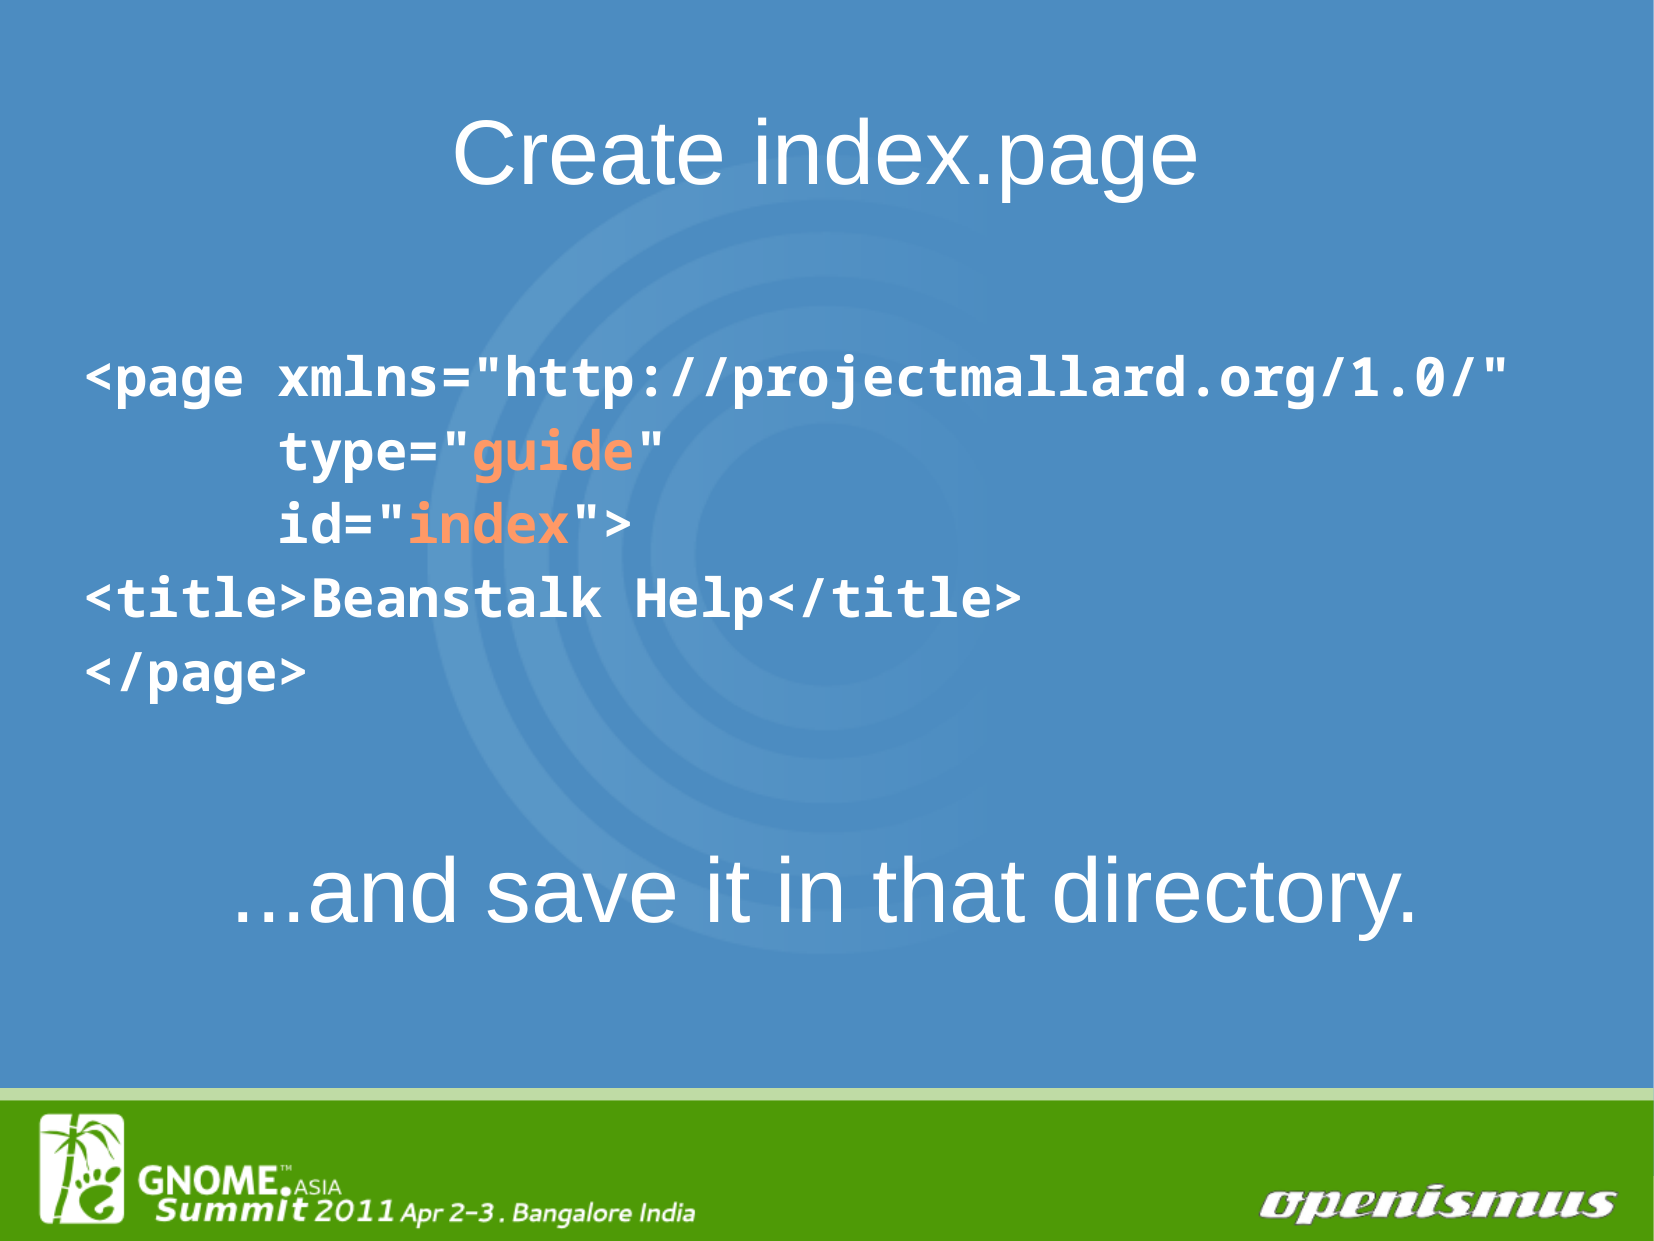

# Create index.page
<page xmlns="http://projectmallard.org/1.0/"
 type="guide"
 id="index">
<title>Beanstalk Help</title>
</page>
...and save it in that directory.